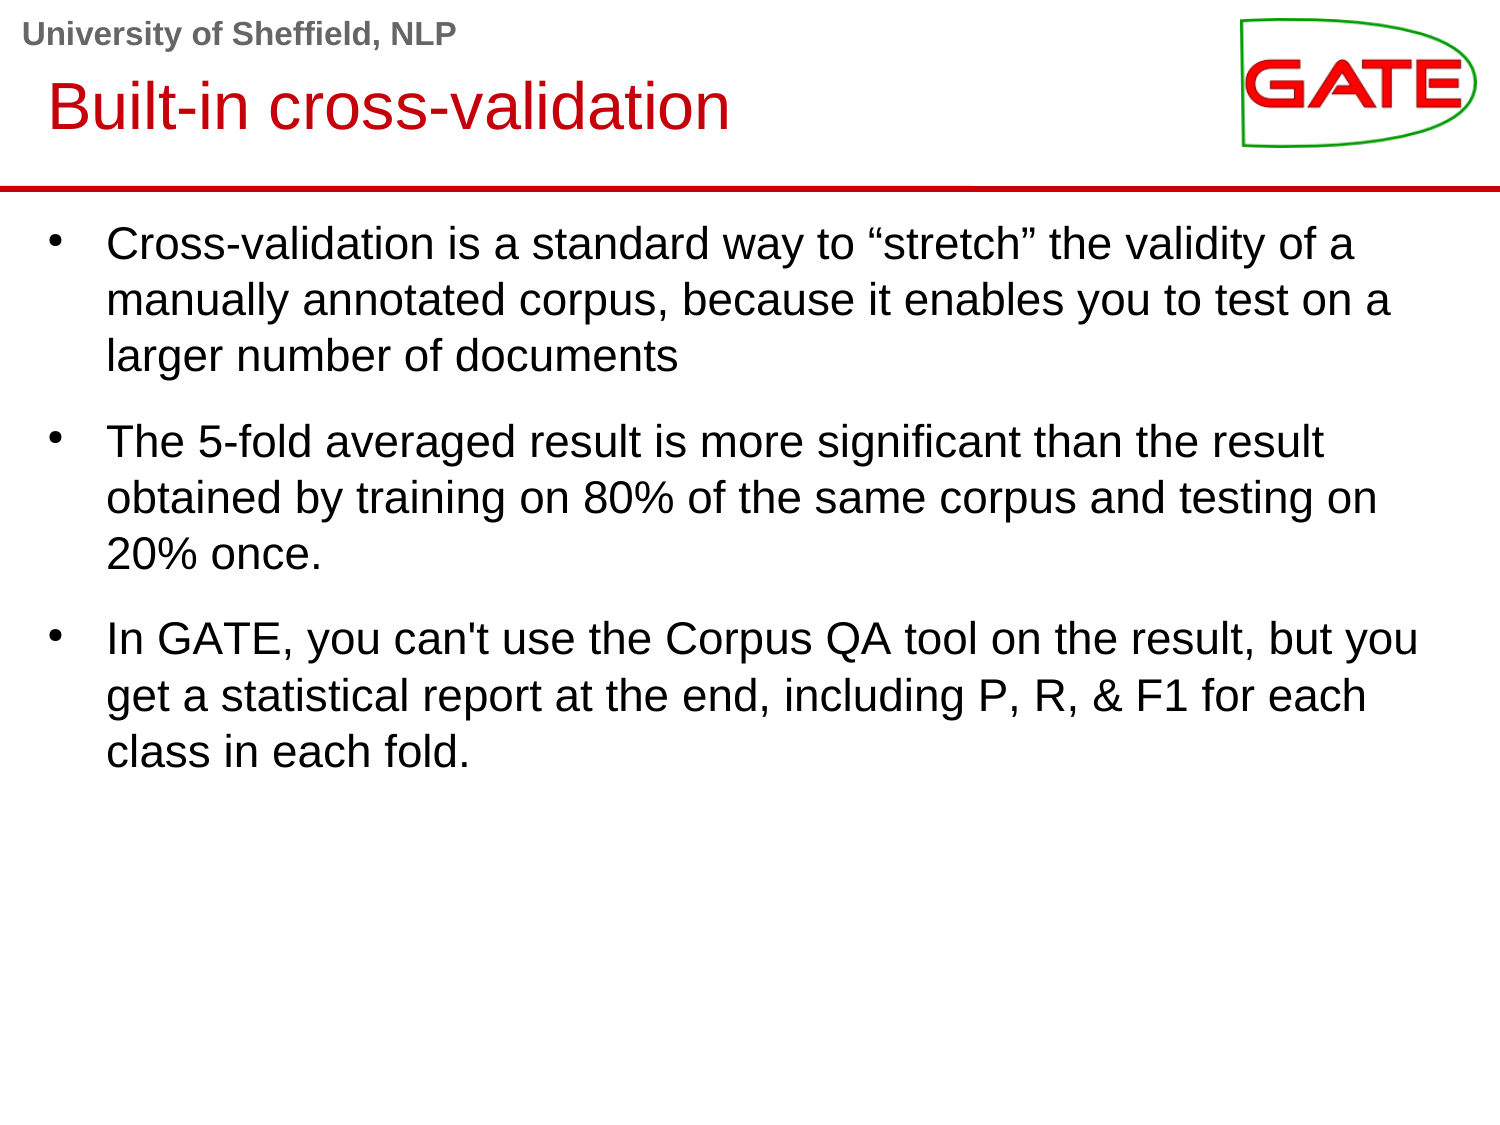

# Built-in cross-validation
Cross-validation is a standard way to “stretch” the validity of a manually annotated corpus, because it enables you to test on a larger number of documents
The 5-fold averaged result is more significant than the result obtained by training on 80% of the same corpus and testing on 20% once.
In GATE, you can't use the Corpus QA tool on the result, but you get a statistical report at the end, including P, R, & F1 for each class in each fold.